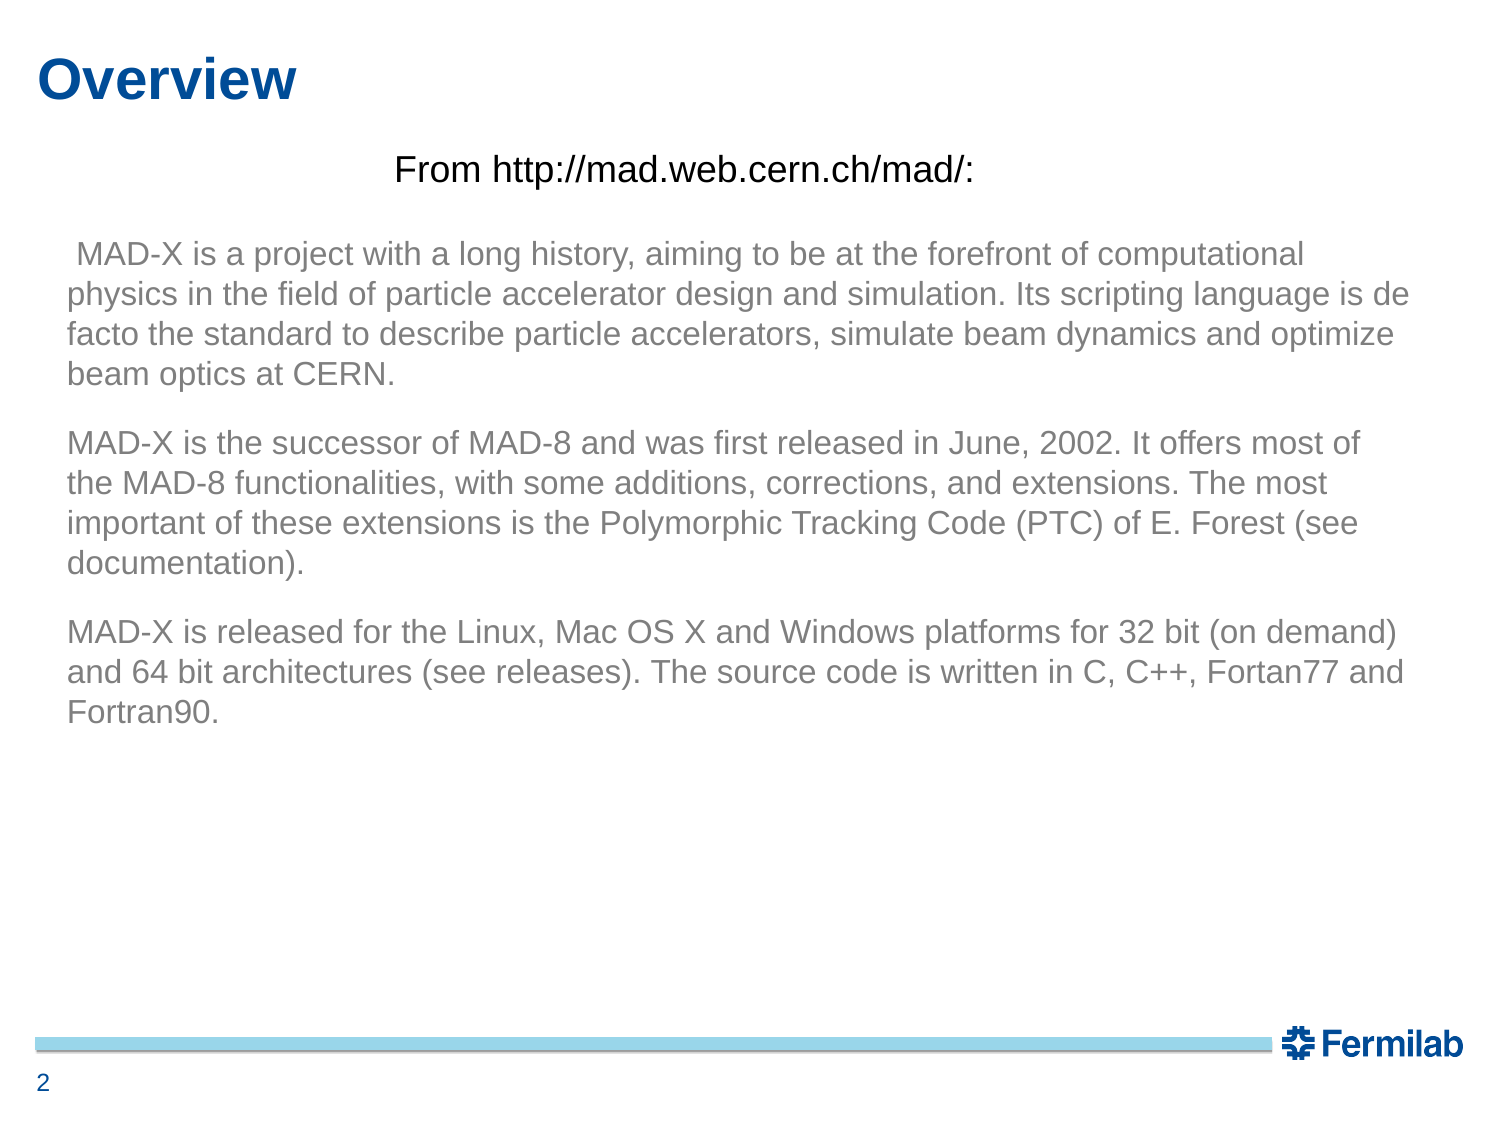

Overview
From http://mad.web.cern.ch/mad/:
# MAD-X is a project with a long history, aiming to be at the forefront of computational physics in the field of particle accelerator design and simulation. Its scripting language is de facto the standard to describe particle accelerators, simulate beam dynamics and optimize beam optics at CERN.
MAD-X is the successor of MAD-8 and was first released in June, 2002. It offers most of the MAD-8 functionalities, with some additions, corrections, and extensions. The most important of these extensions is the Polymorphic Tracking Code (PTC) of E. Forest (see documentation).
MAD-X is released for the Linux, Mac OS X and Windows platforms for 32 bit (on demand) and 64 bit architectures (see releases). The source code is written in C, C++, Fortan77 and Fortran90.